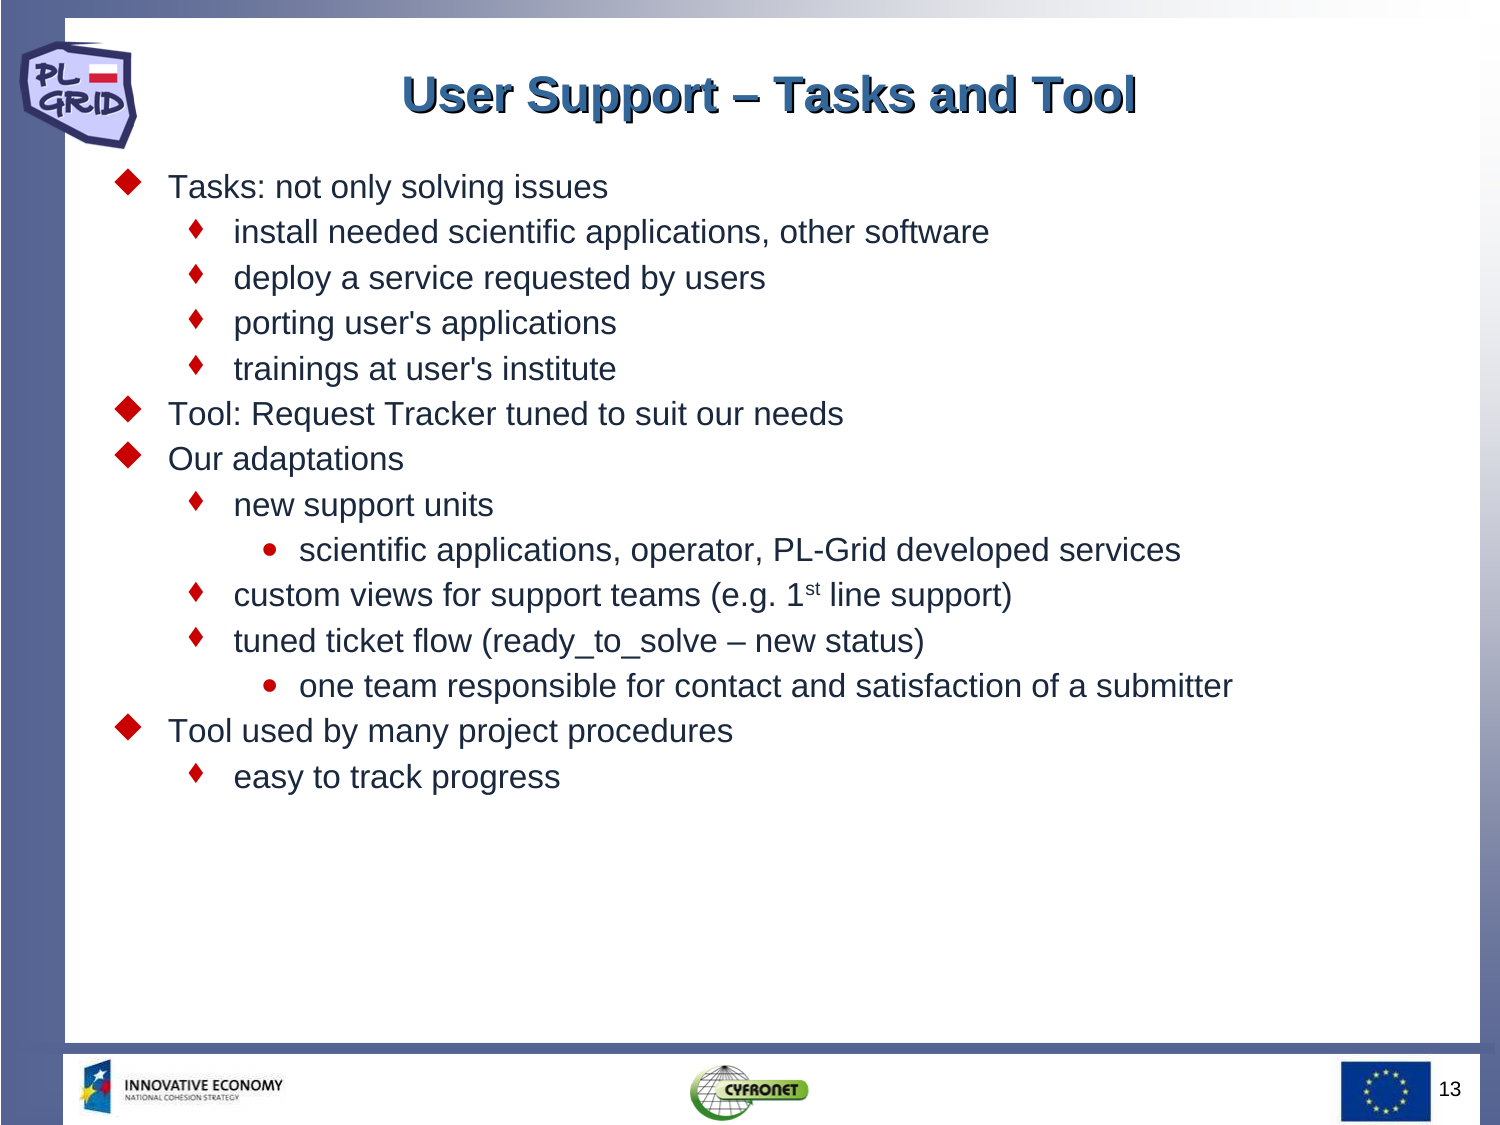

# User Support – Tasks and Tool
Tasks: not only solving issues
install needed scientific applications, other software
deploy a service requested by users
porting user's applications
trainings at user's institute
Tool: Request Tracker tuned to suit our needs
Our adaptations
new support units
scientific applications, operator, PL-Grid developed services
custom views for support teams (e.g. 1st line support)
tuned ticket flow (ready_to_solve – new status)
one team responsible for contact and satisfaction of a submitter
Tool used by many project procedures
easy to track progress
13